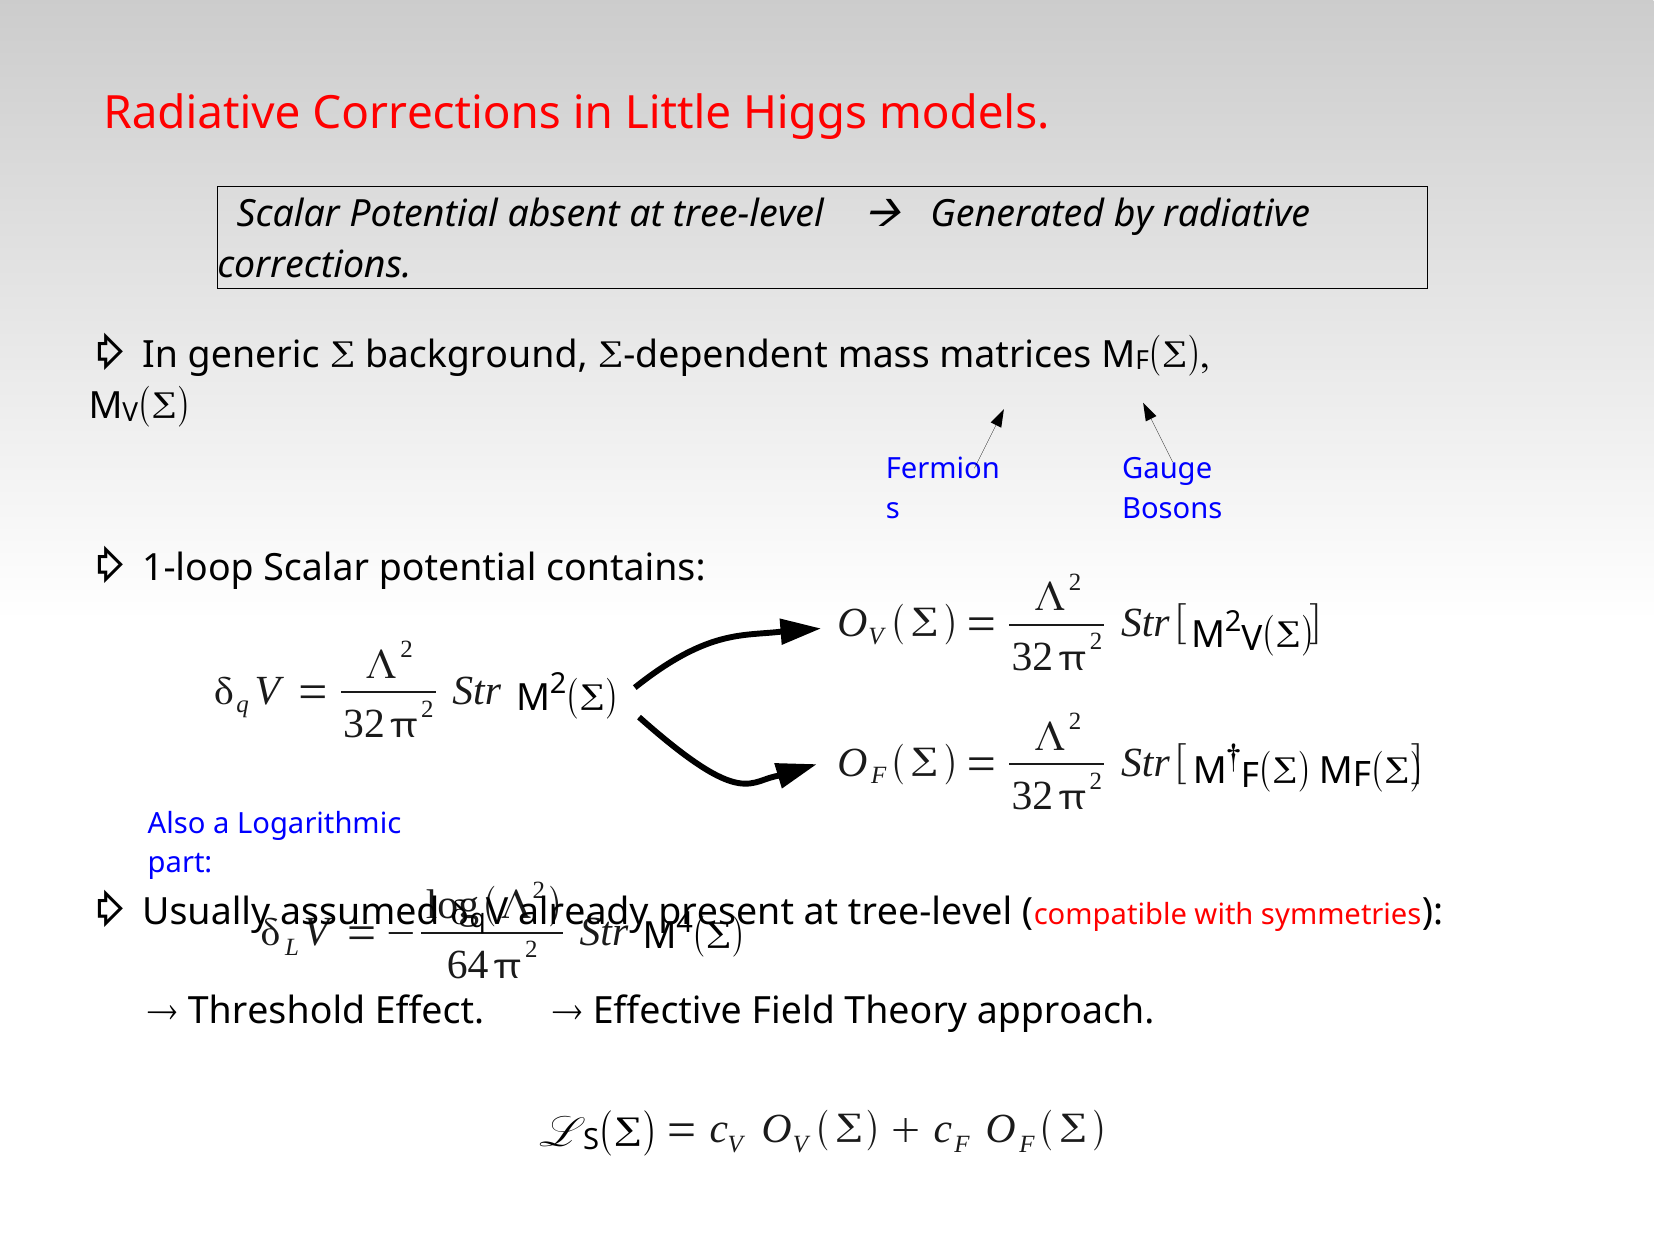

Radiative Corrections in Little Higgs models.
 Scalar Potential absent at tree-level  Generated by radiative corrections.
⇨ In generic  background, -dependent mass matrices MF(), MV()
Fermions
Gauge Bosons
⇨ 1-loop Scalar potential contains:
 M2V()
 M2()
 M†F() MF()
Also a Logarithmic part:
⇨ Usually assumed qV already present at tree-level (compatible with symmetries):
 M4()
 Threshold Effect.  Effective Field Theory approach.
 ℒS()